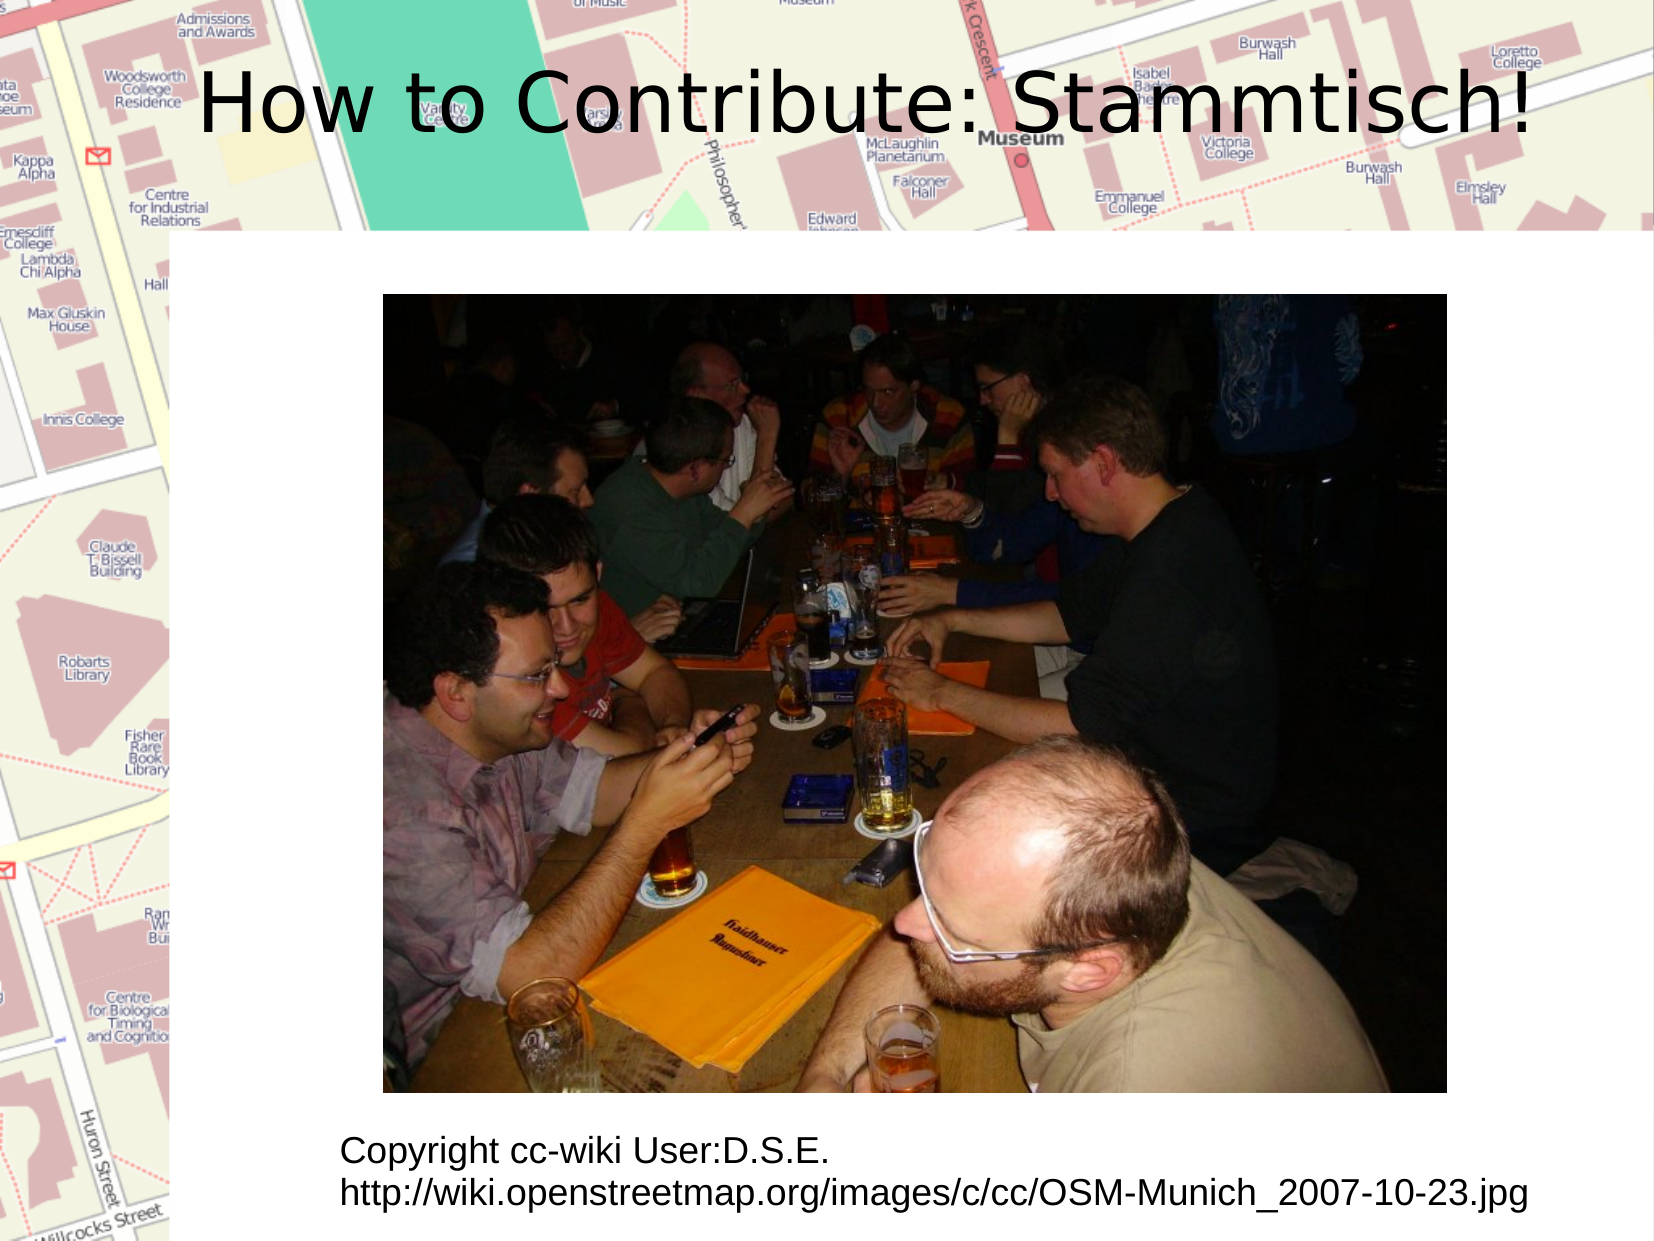

# How to Contribute: Stammtisch!
Copyright cc-wiki User:D.S.E.
http://wiki.openstreetmap.org/images/c/cc/OSM-Munich_2007-10-23.jpg